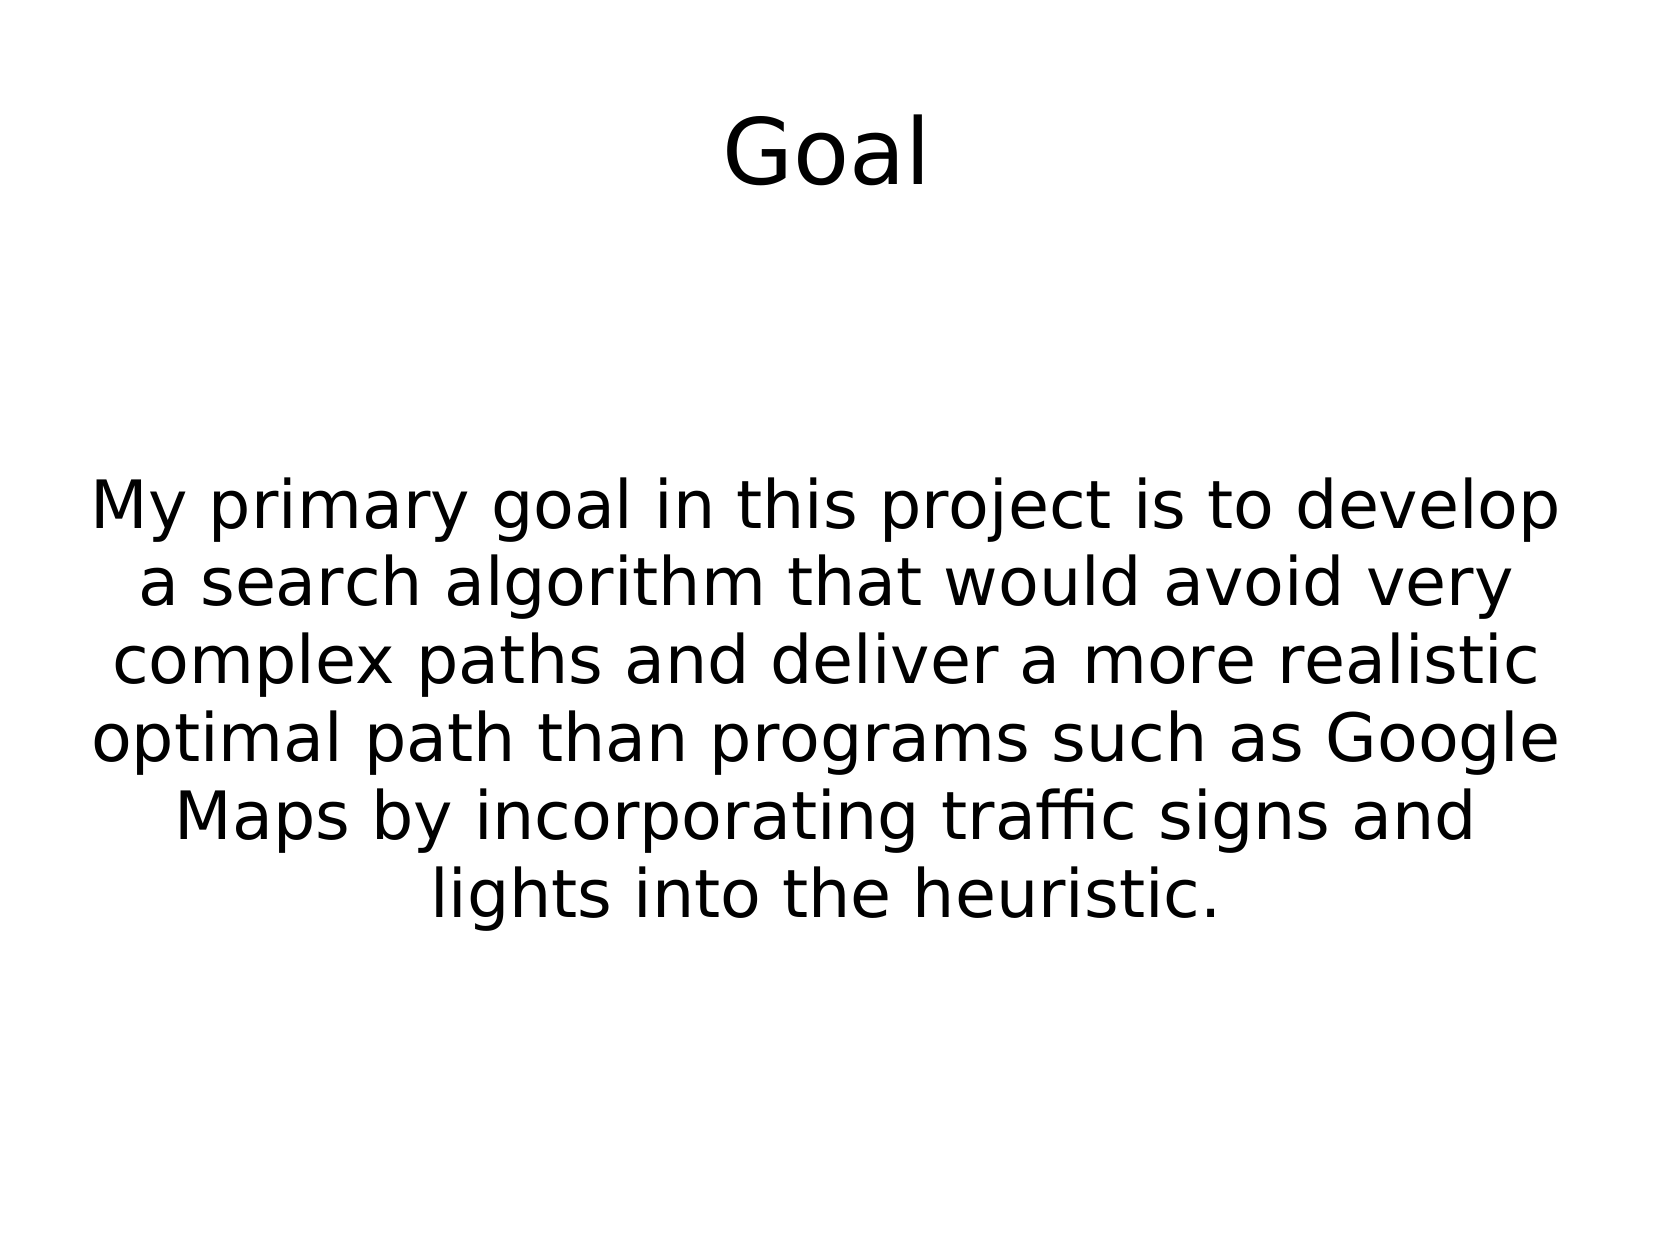

# Goal
My primary goal in this project is to develop a search algorithm that would avoid very complex paths and deliver a more realistic optimal path than programs such as Google Maps by incorporating traffic signs and lights into the heuristic.